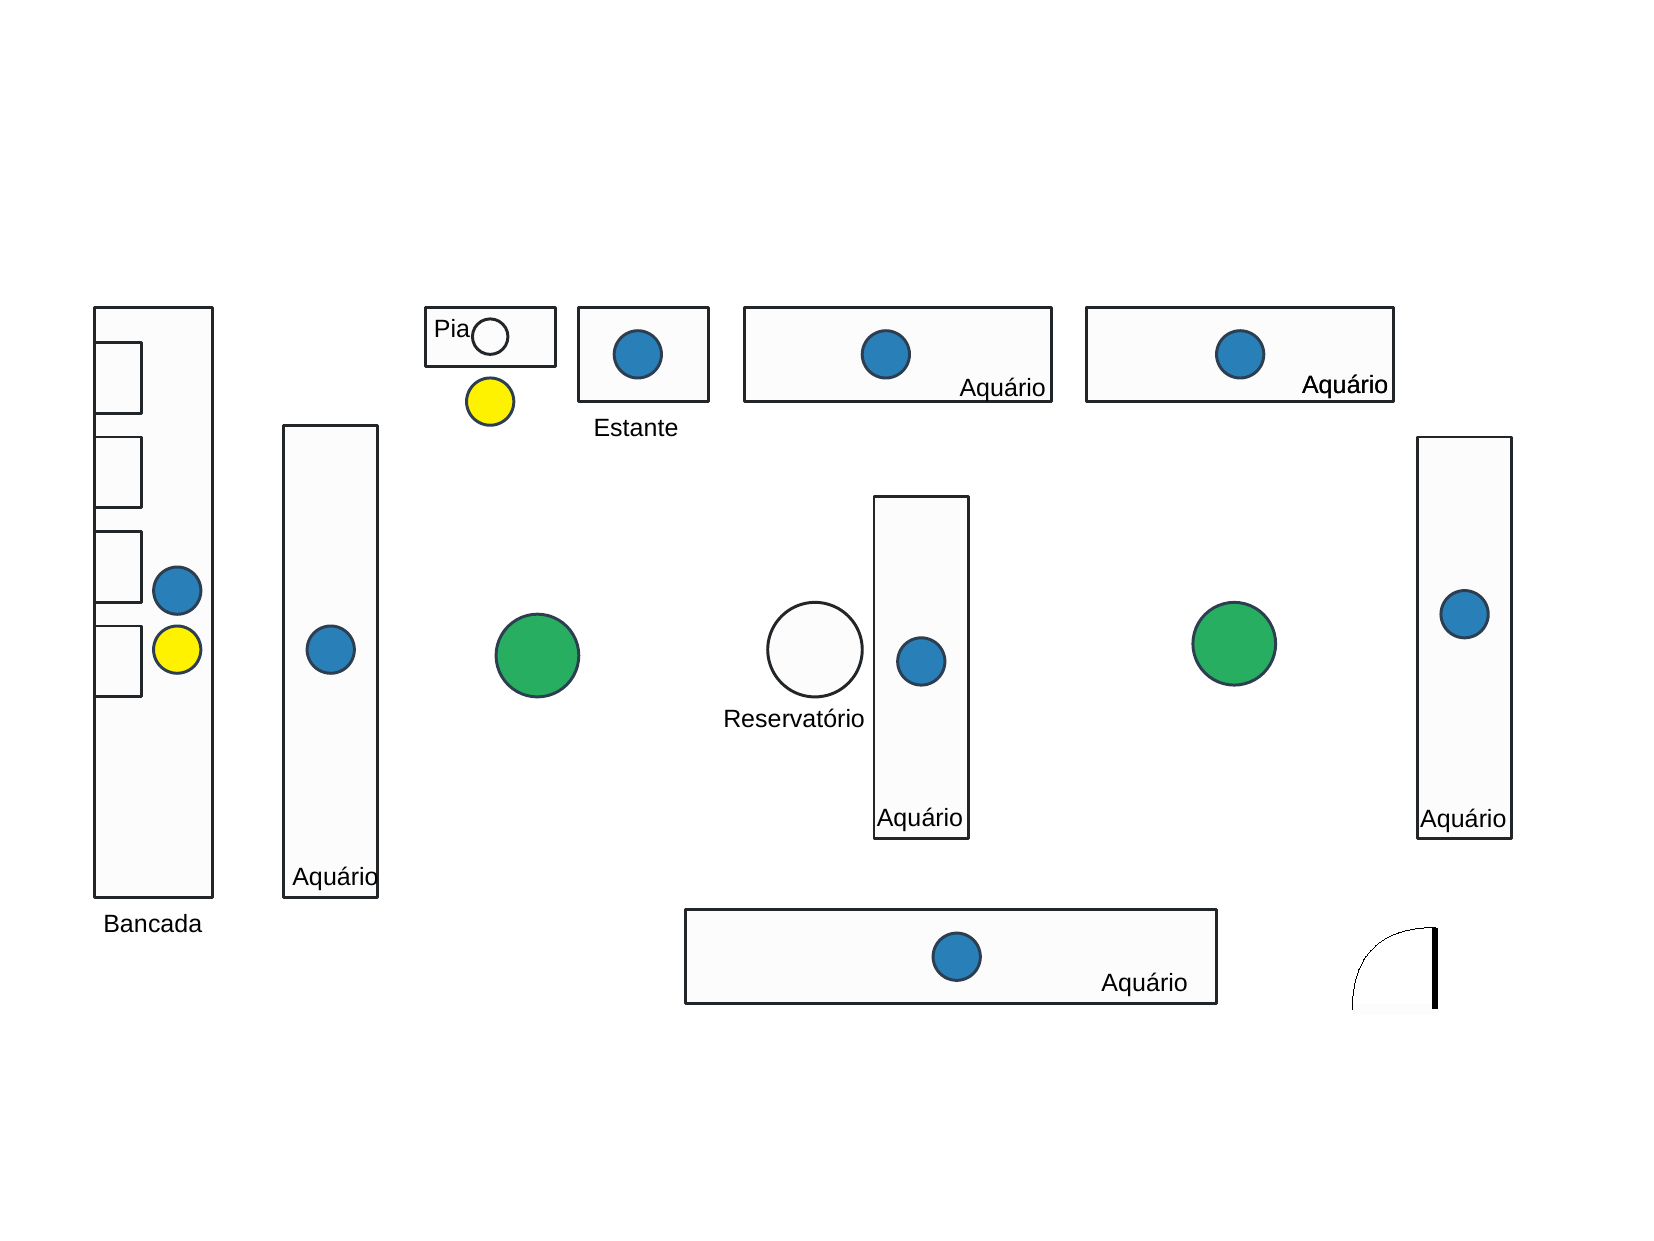

Pia
Aquário
Aquário
Aquário
Estante
Reservatório
Aquário
Aquário
Aquário
Bancada
Aquário